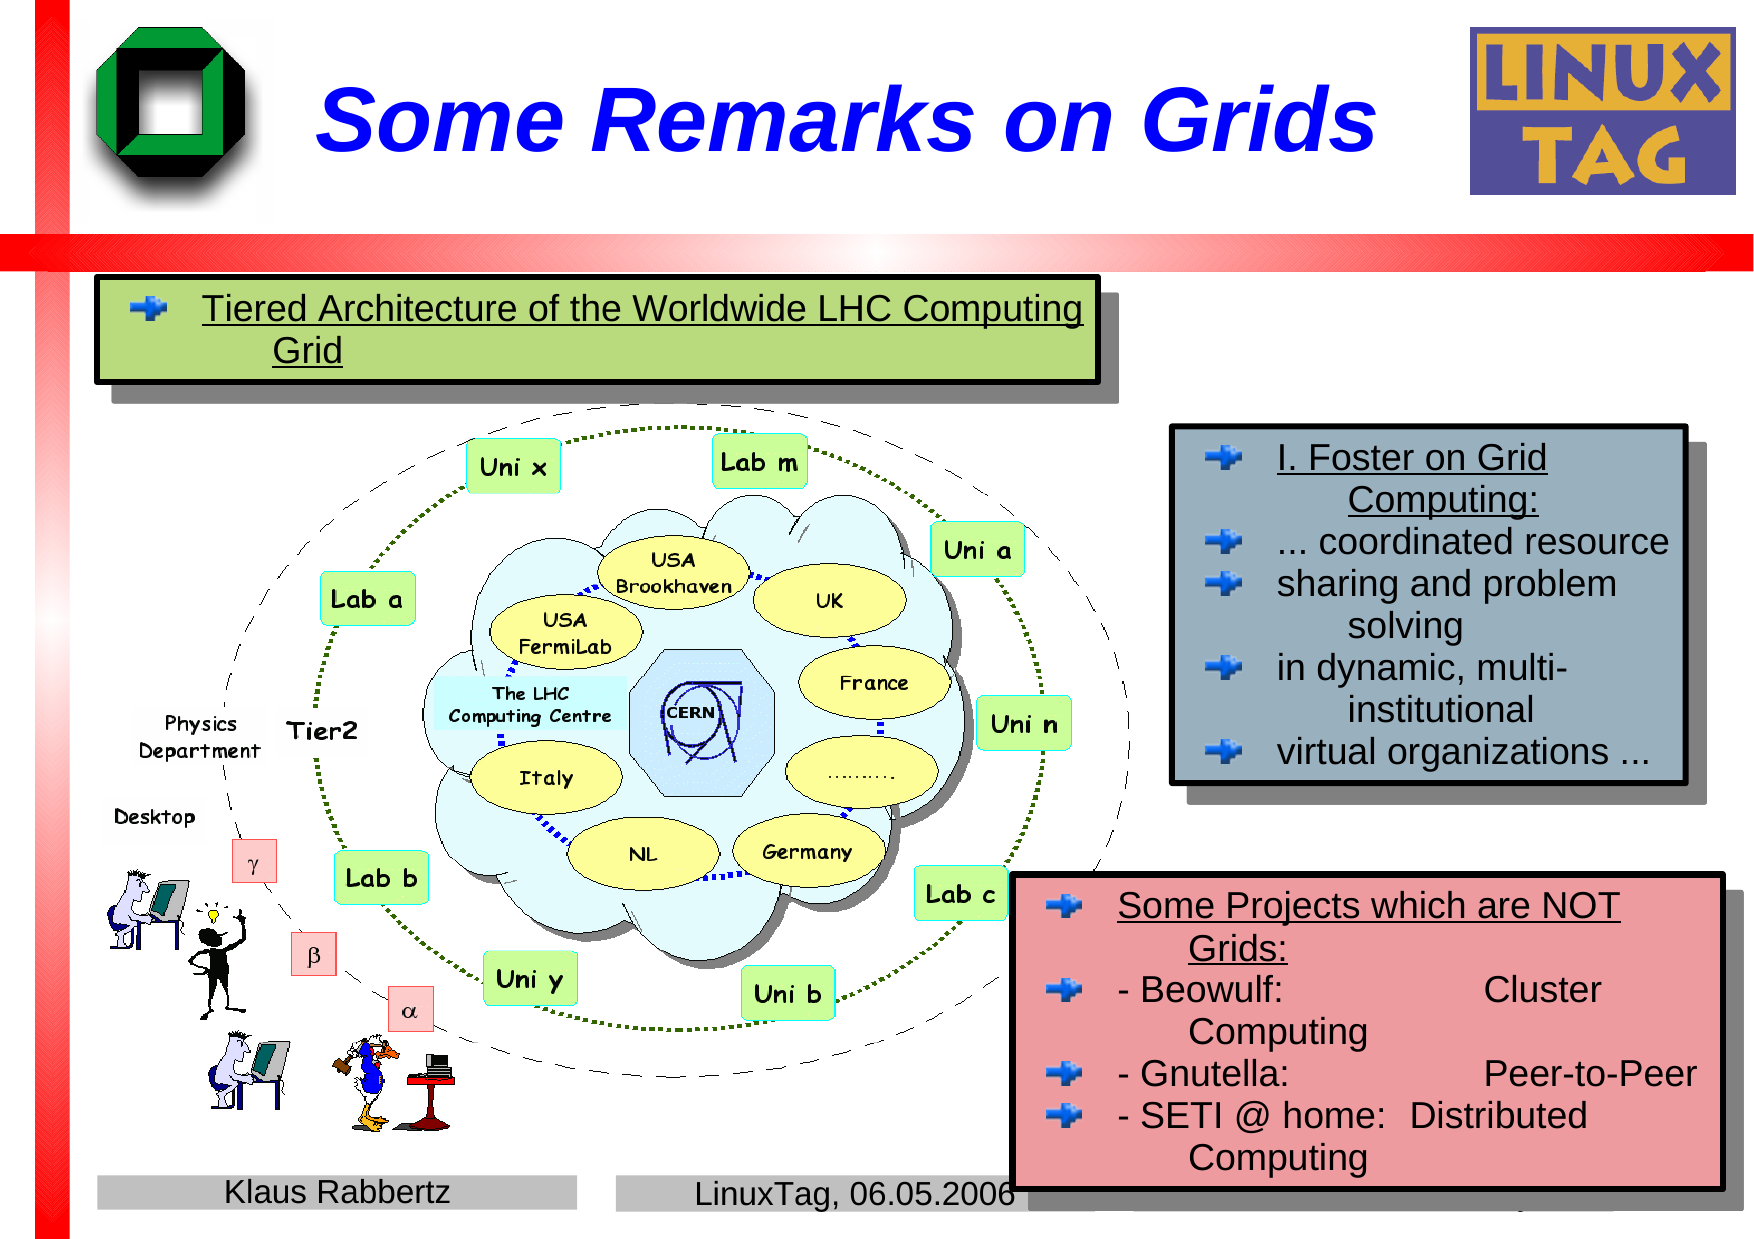

# Some Remarks on Grids
Tiered Architecture of the Worldwide LHC Computing Grid
I. Foster on Grid Computing:
... coordinated resource
sharing and problem solving
in dynamic, multi-institutional
virtual organizations ...
Some Projects which are NOT Grids:
- Beowulf:			Cluster Computing
- Gnutella: 			Peer-to-Peer
- SETI @ home:	Distributed Computing